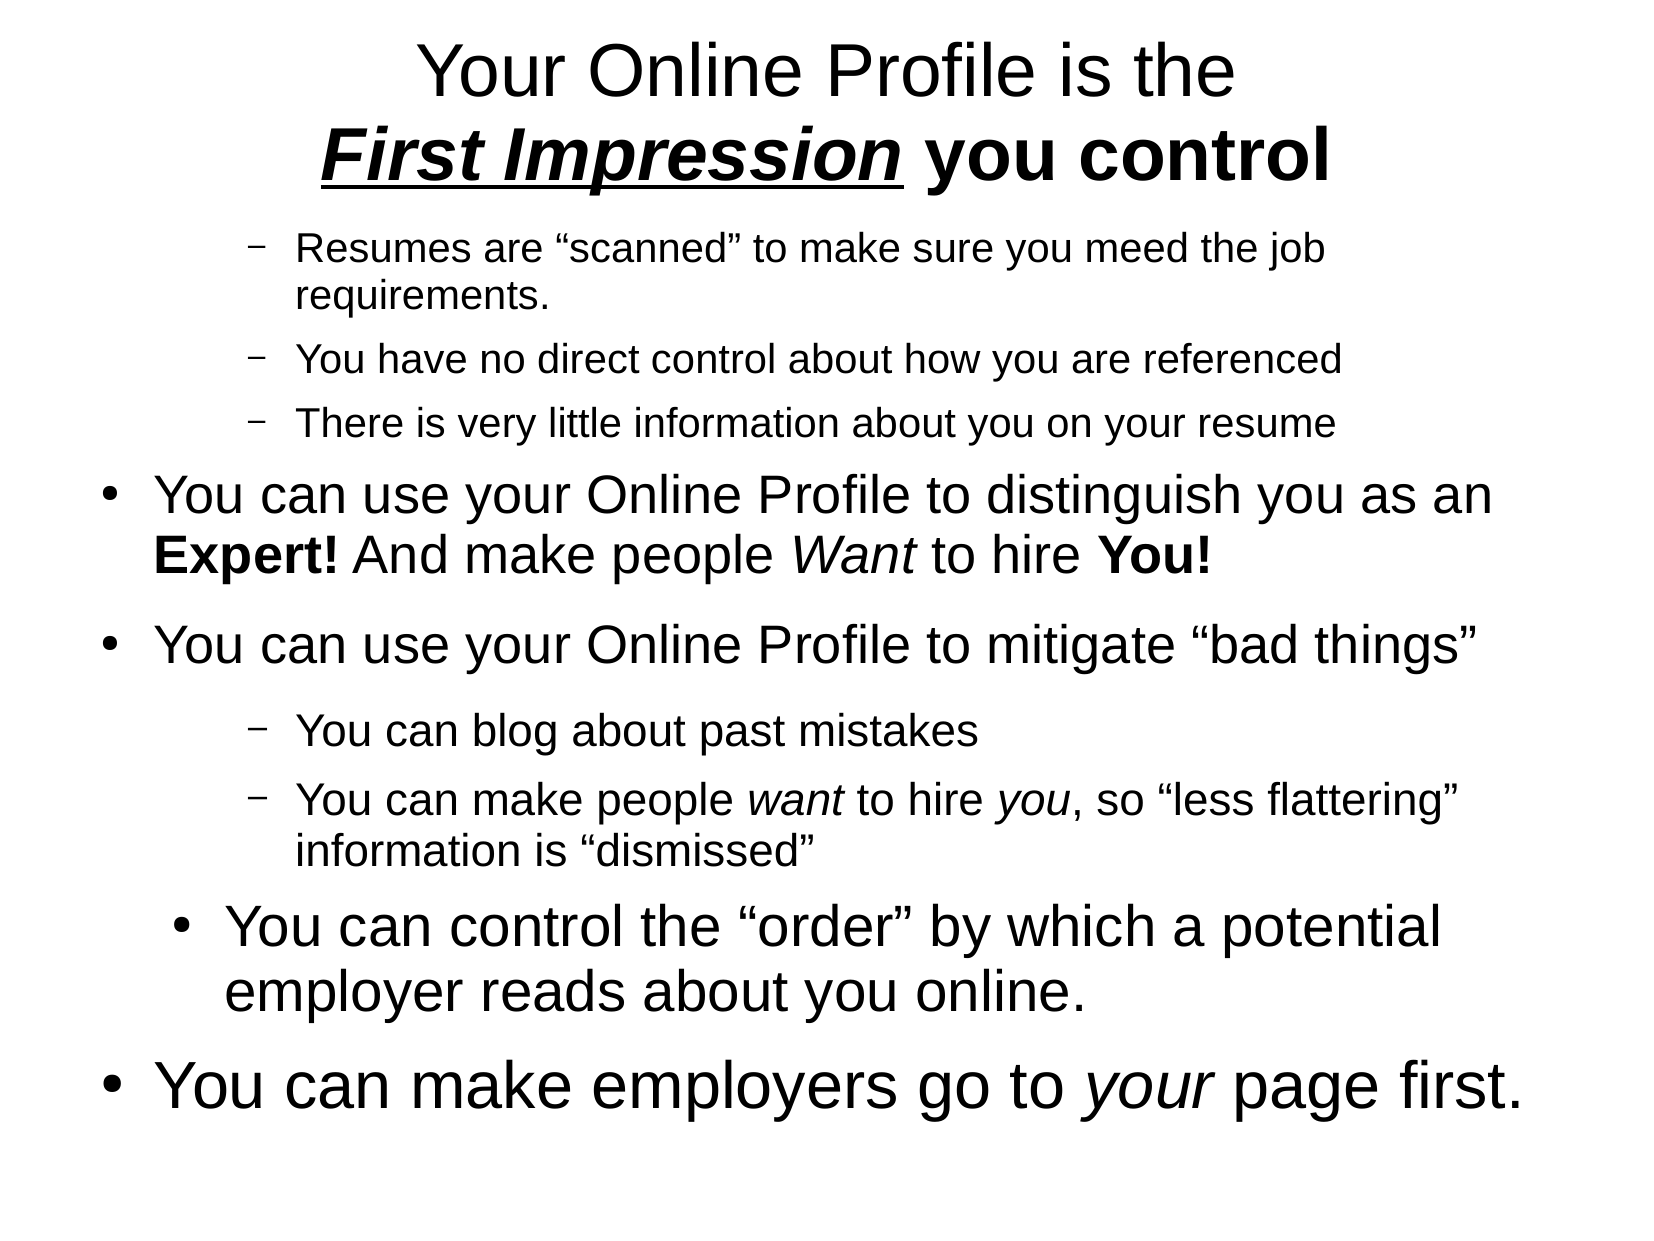

# Your Online Profile is the First Impression you control
Resumes are “scanned” to make sure you meed the job requirements.
You have no direct control about how you are referenced
There is very little information about you on your resume
You can use your Online Profile to distinguish you as an Expert! And make people Want to hire You!
You can use your Online Profile to mitigate “bad things”
You can blog about past mistakes
You can make people want to hire you, so “less flattering” information is “dismissed”
You can control the “order” by which a potential employer reads about you online.
You can make employers go to your page first.